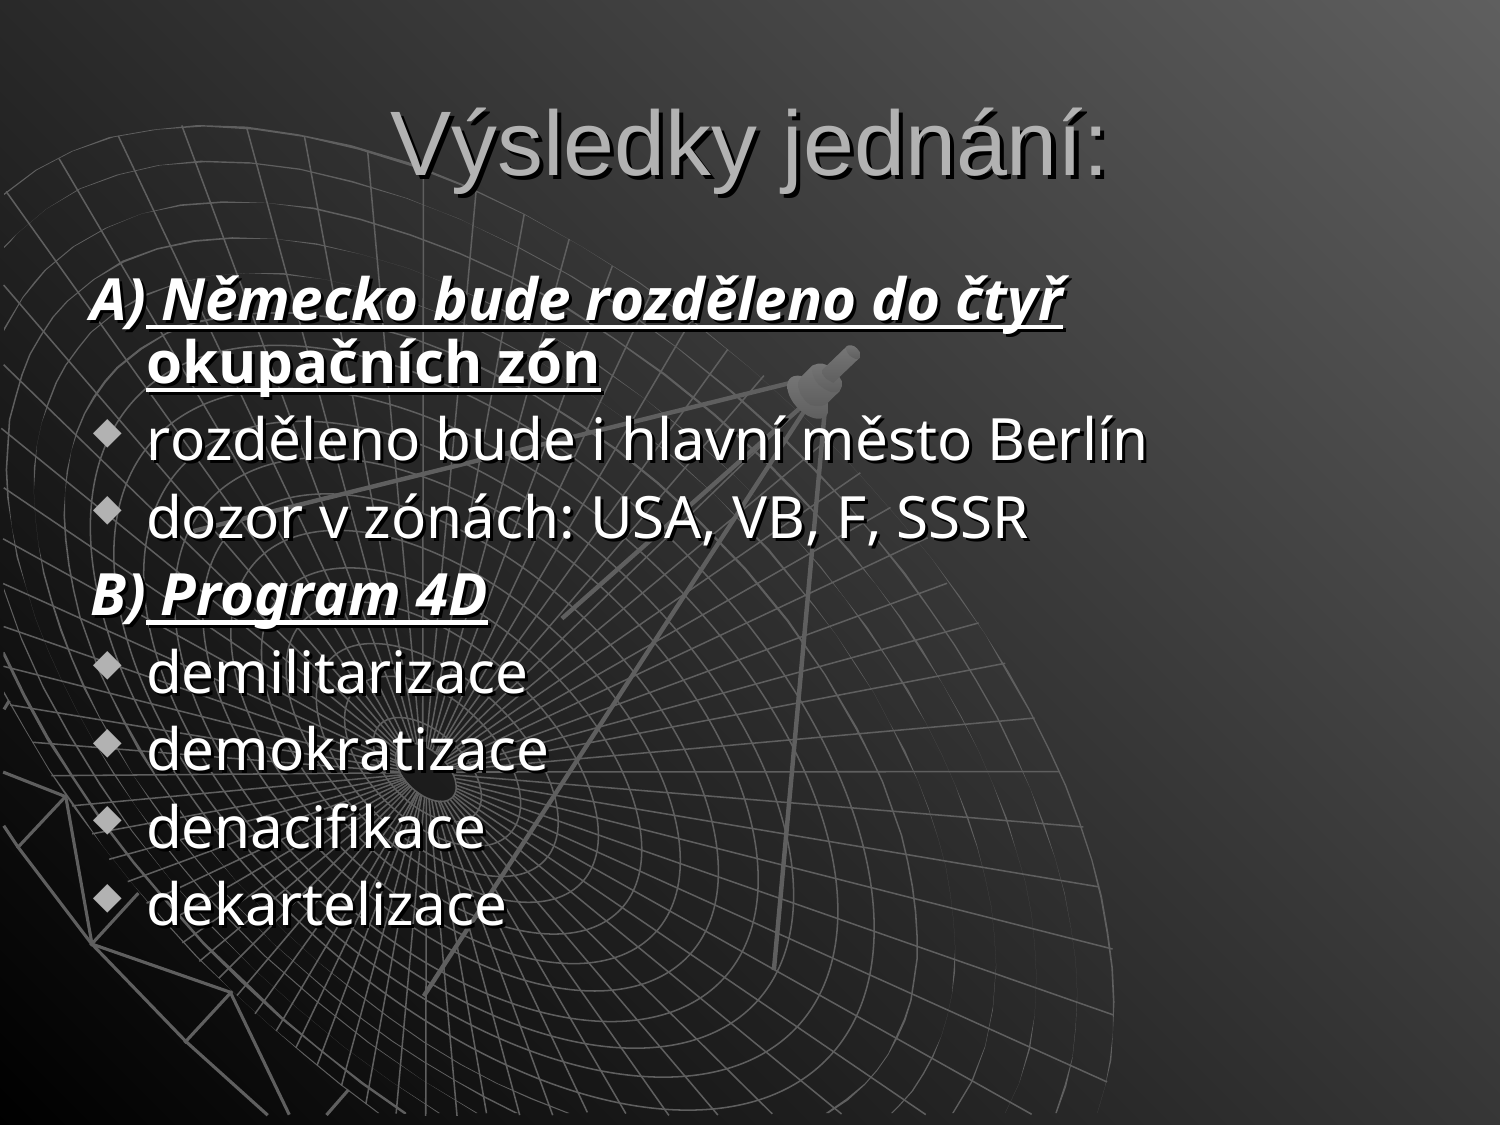

# Výsledky jednání:
A) Německo bude rozděleno do čtyř okupačních zón
rozděleno bude i hlavní město Berlín
dozor v zónách: USA, VB, F, SSSR
B) Program 4D
demilitarizace
demokratizace
denacifikace
dekartelizace